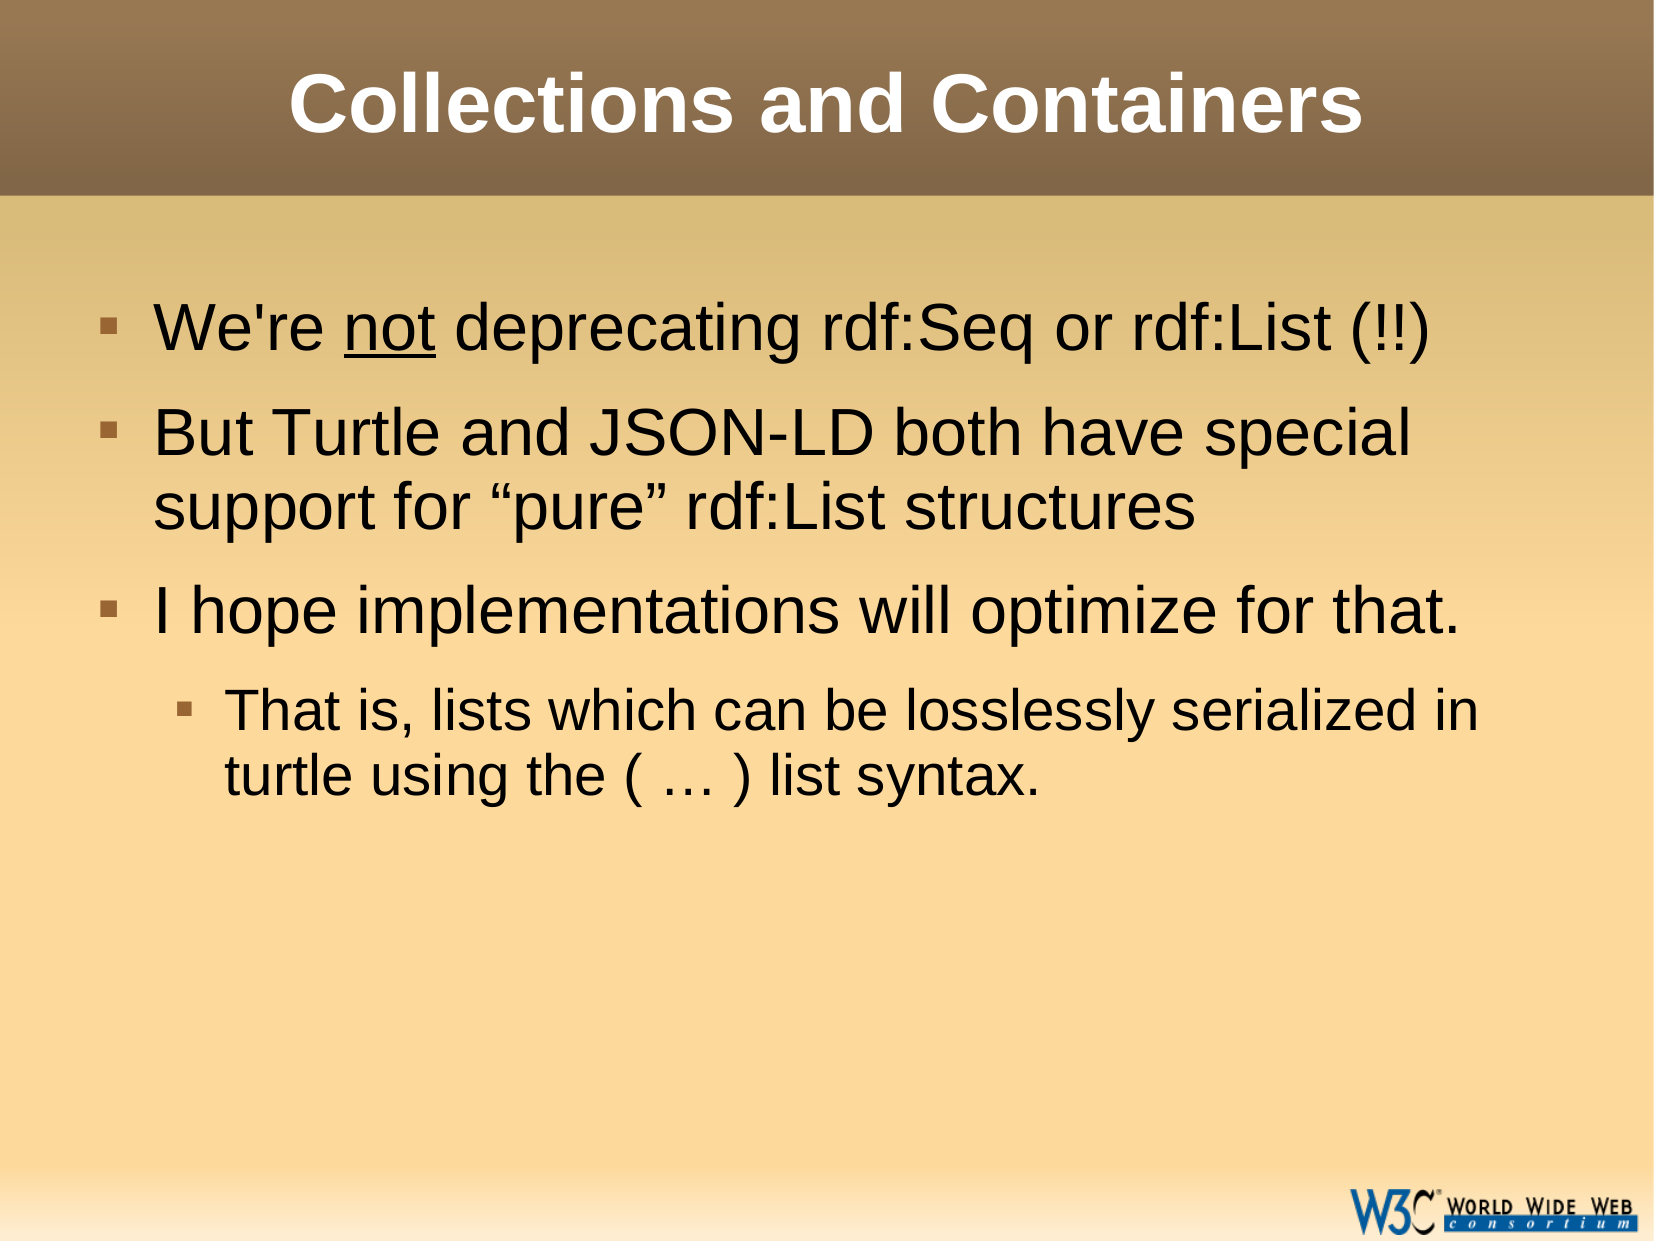

# Collections and Containers
We're not deprecating rdf:Seq or rdf:List (!!)
But Turtle and JSON-LD both have special support for “pure” rdf:List structures
I hope implementations will optimize for that.
That is, lists which can be losslessly serialized in turtle using the ( … ) list syntax.